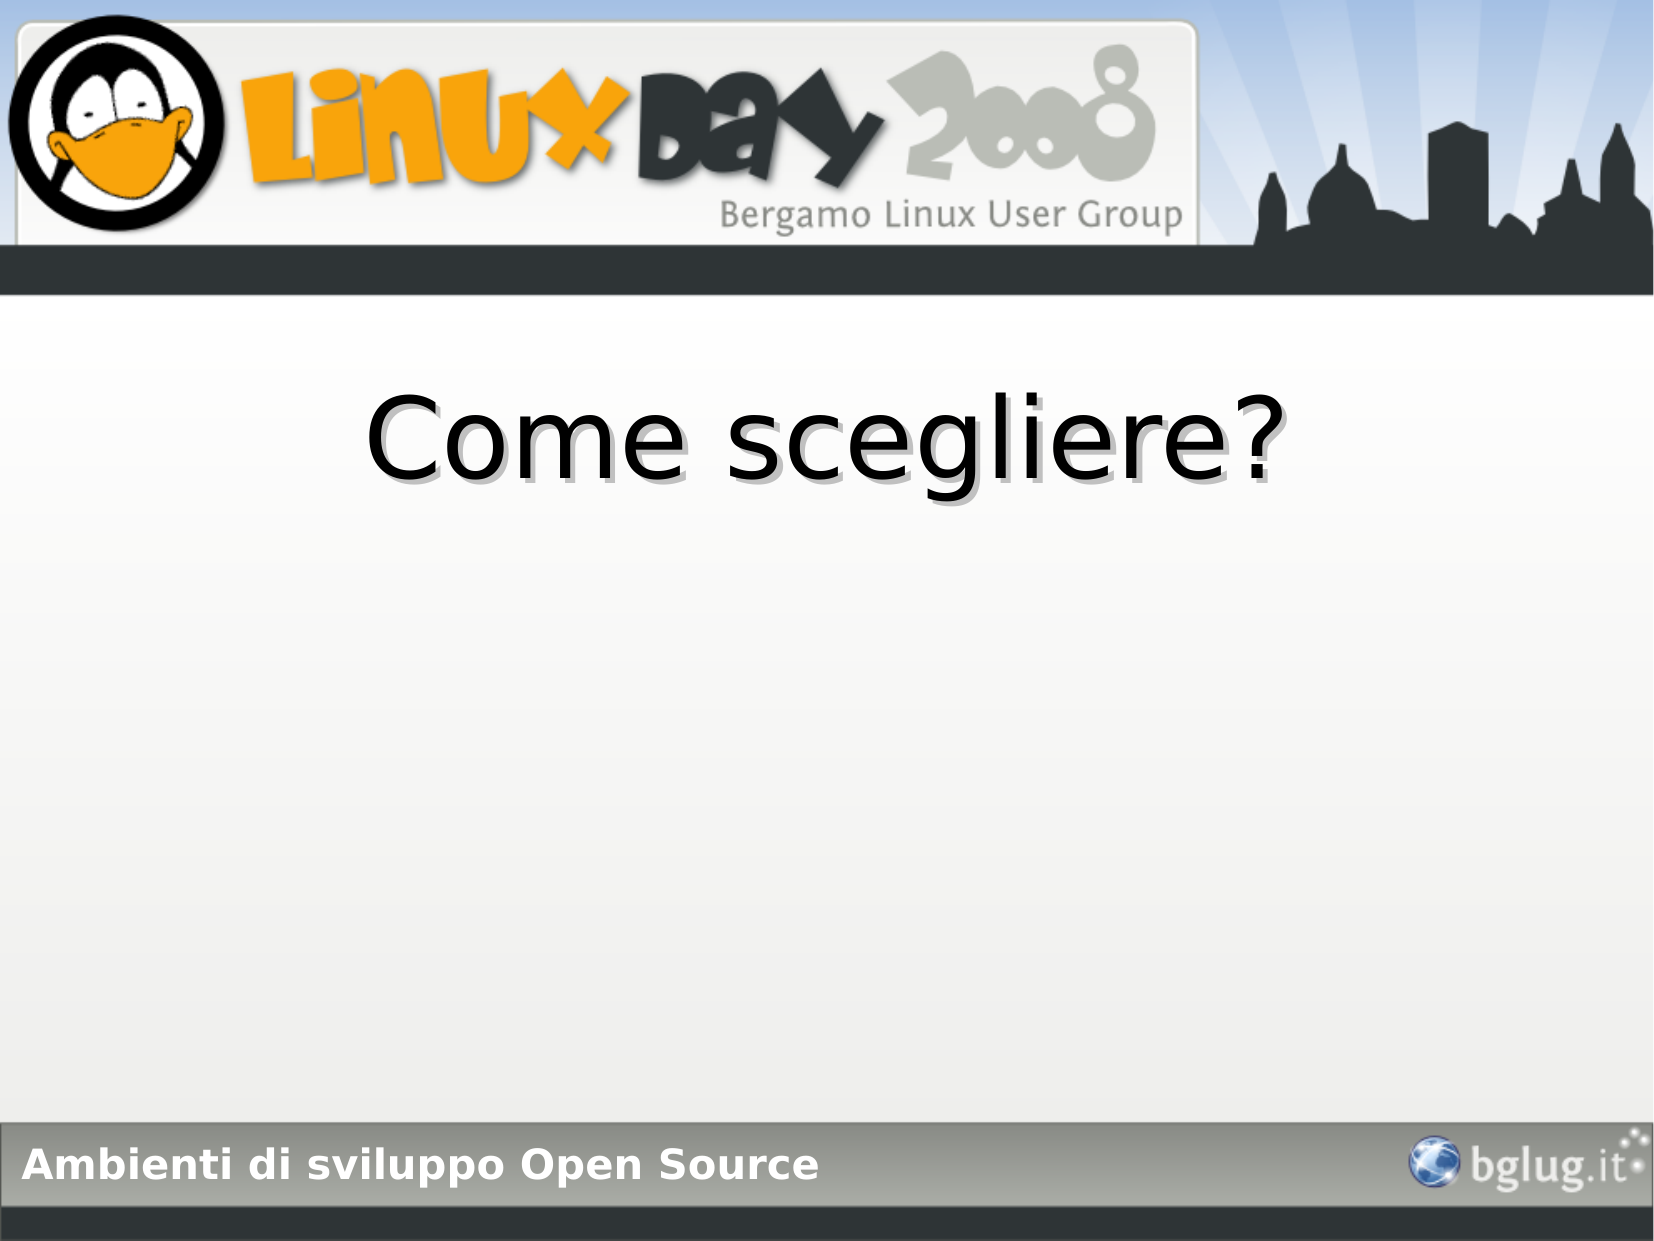

Come scegliere?
Ambienti di sviluppo Open Source